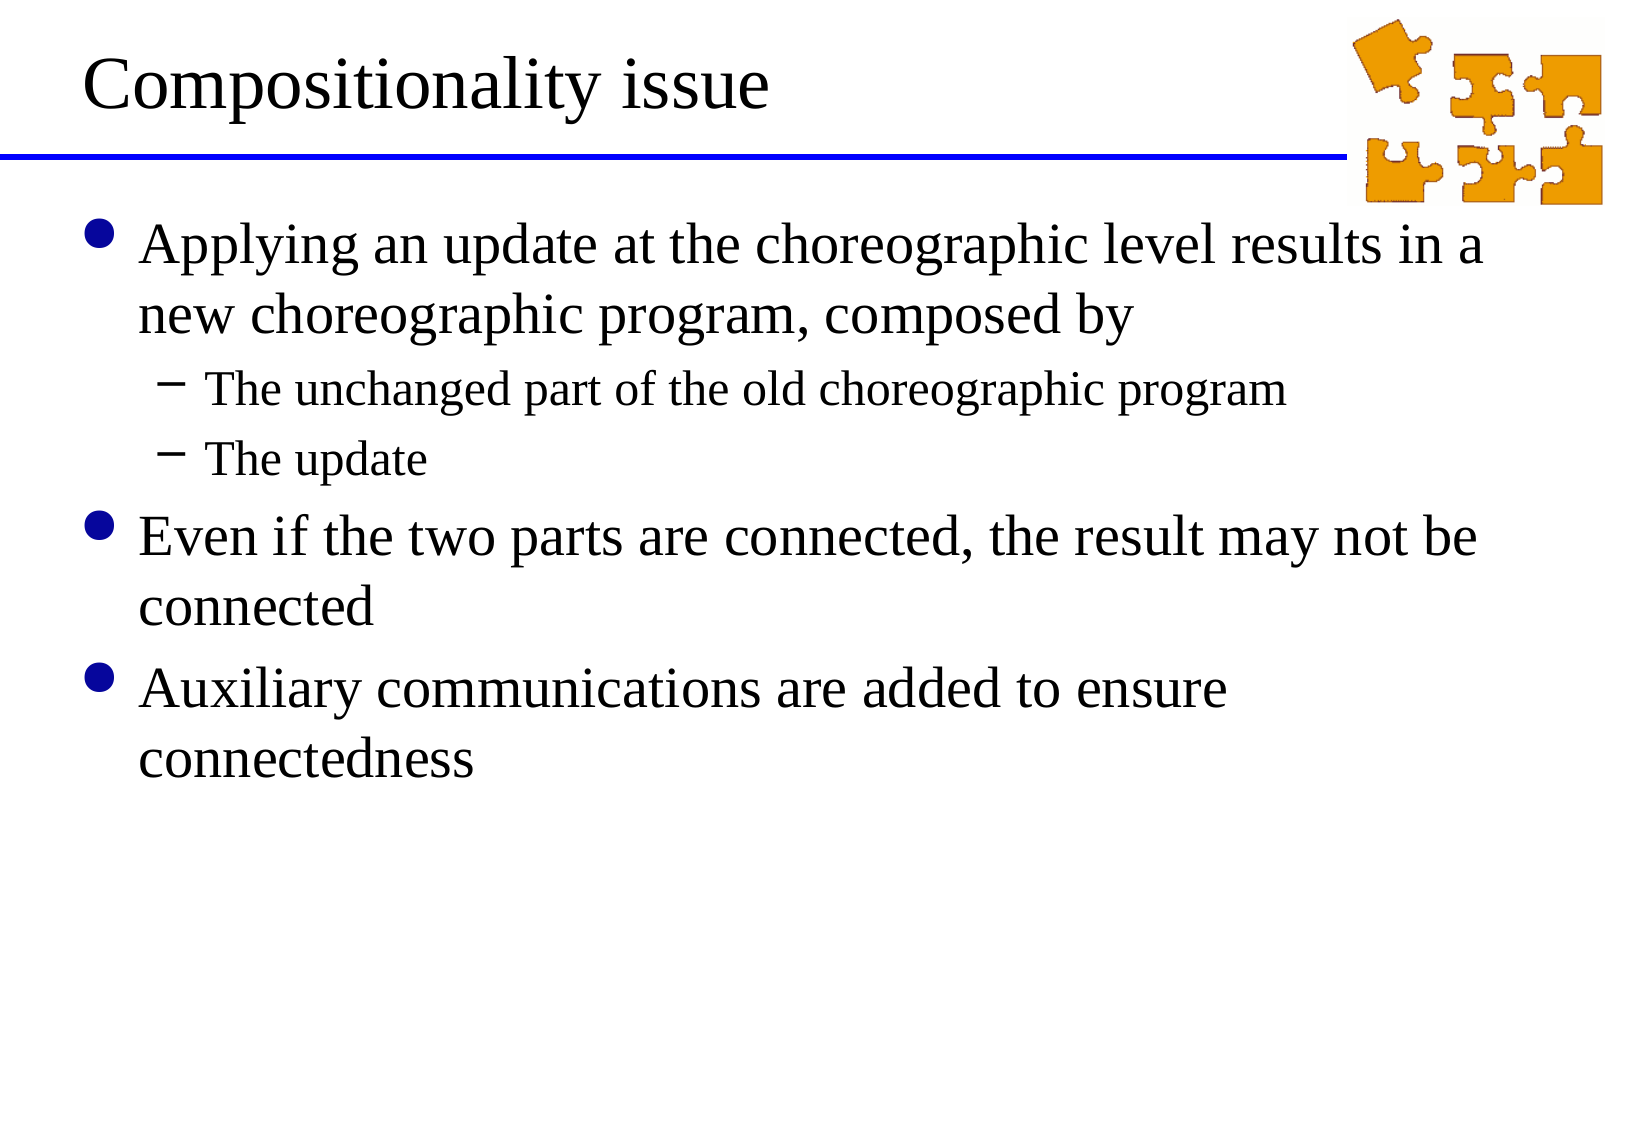

# Compositionality issue
Applying an update at the choreographic level results in a new choreographic program, composed by
The unchanged part of the old choreographic program
The update
Even if the two parts are connected, the result may not be connected
Auxiliary communications are added to ensure connectedness